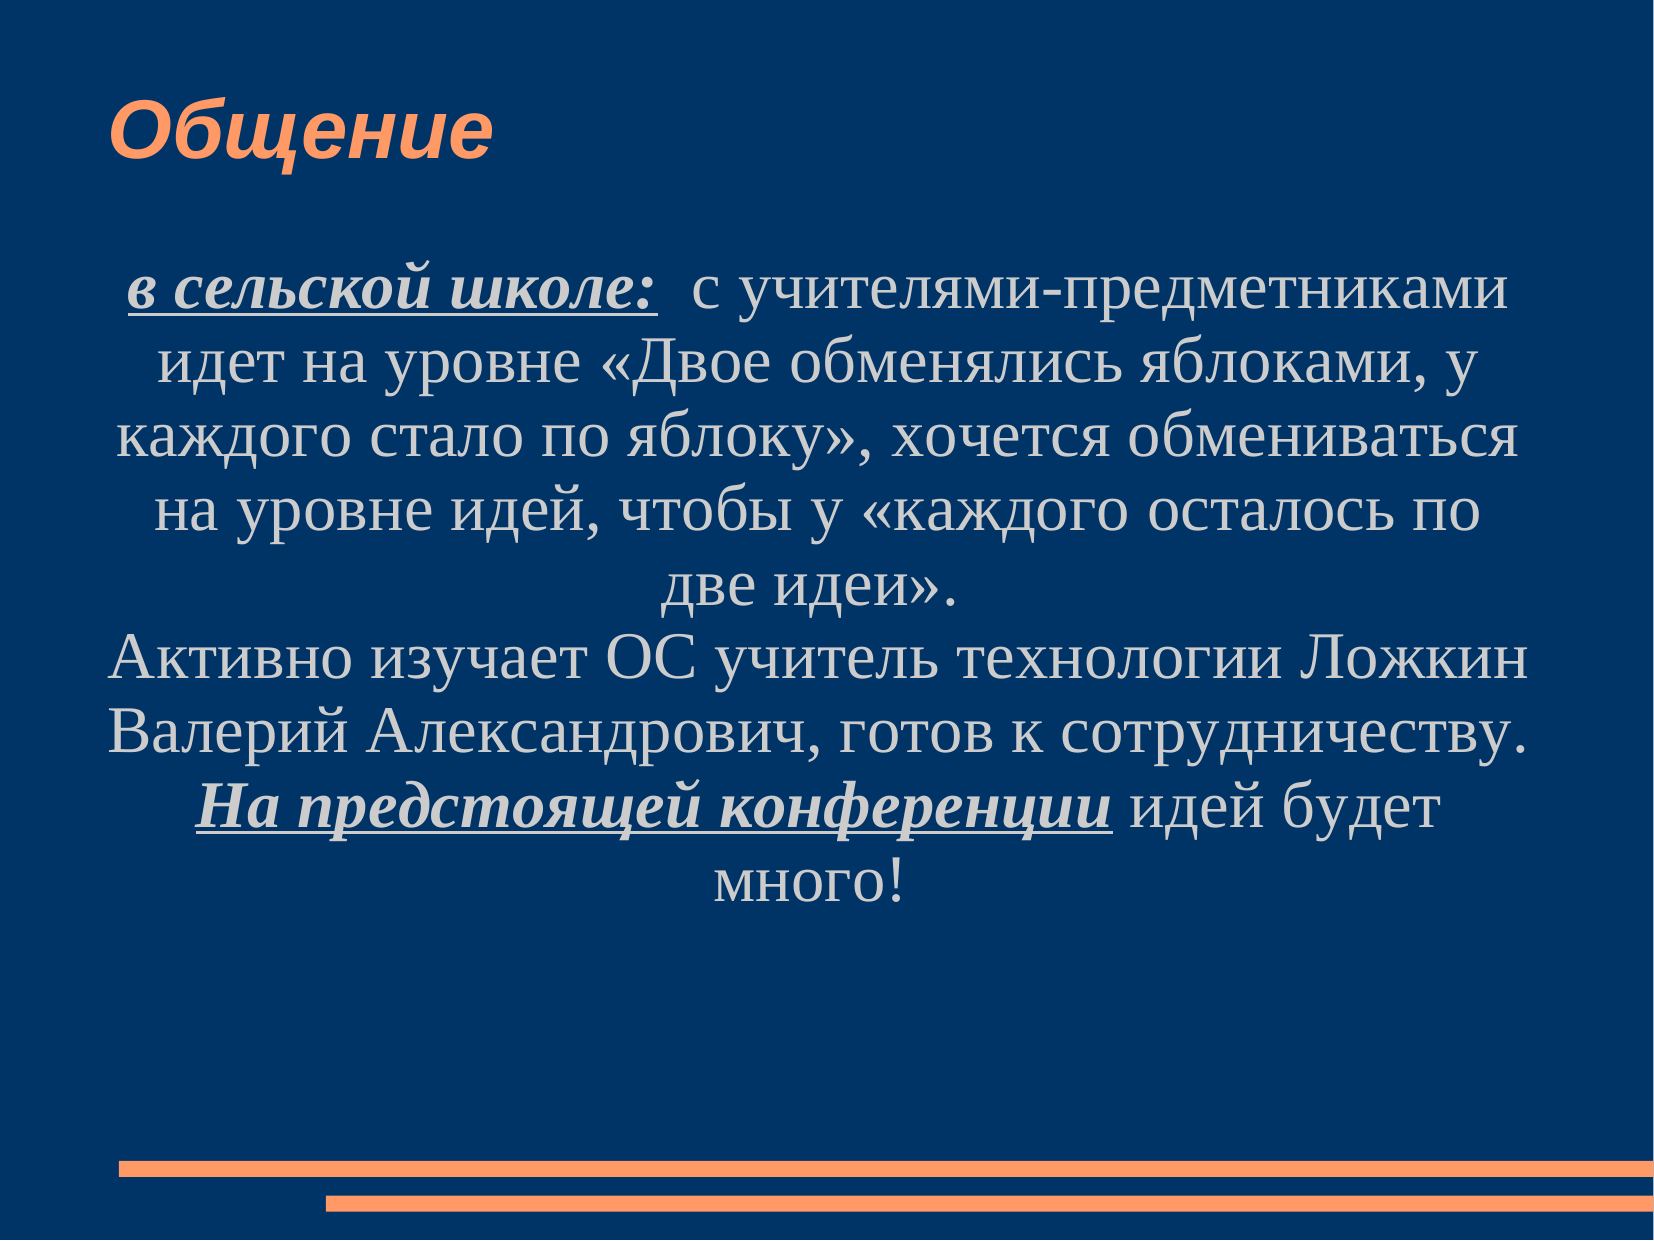

# Общение
в сельской школе: с учителями-предметниками идет на уровне «Двое обменялись яблоками, у каждого стало по яблоку», хочется обмениваться на уровне идей, чтобы у «каждого осталось по две идеи».
Активно изучает ОС учитель технологии Ложкин Валерий Александрович, готов к сотрудничеству.
На предстоящей конференции идей будет много!